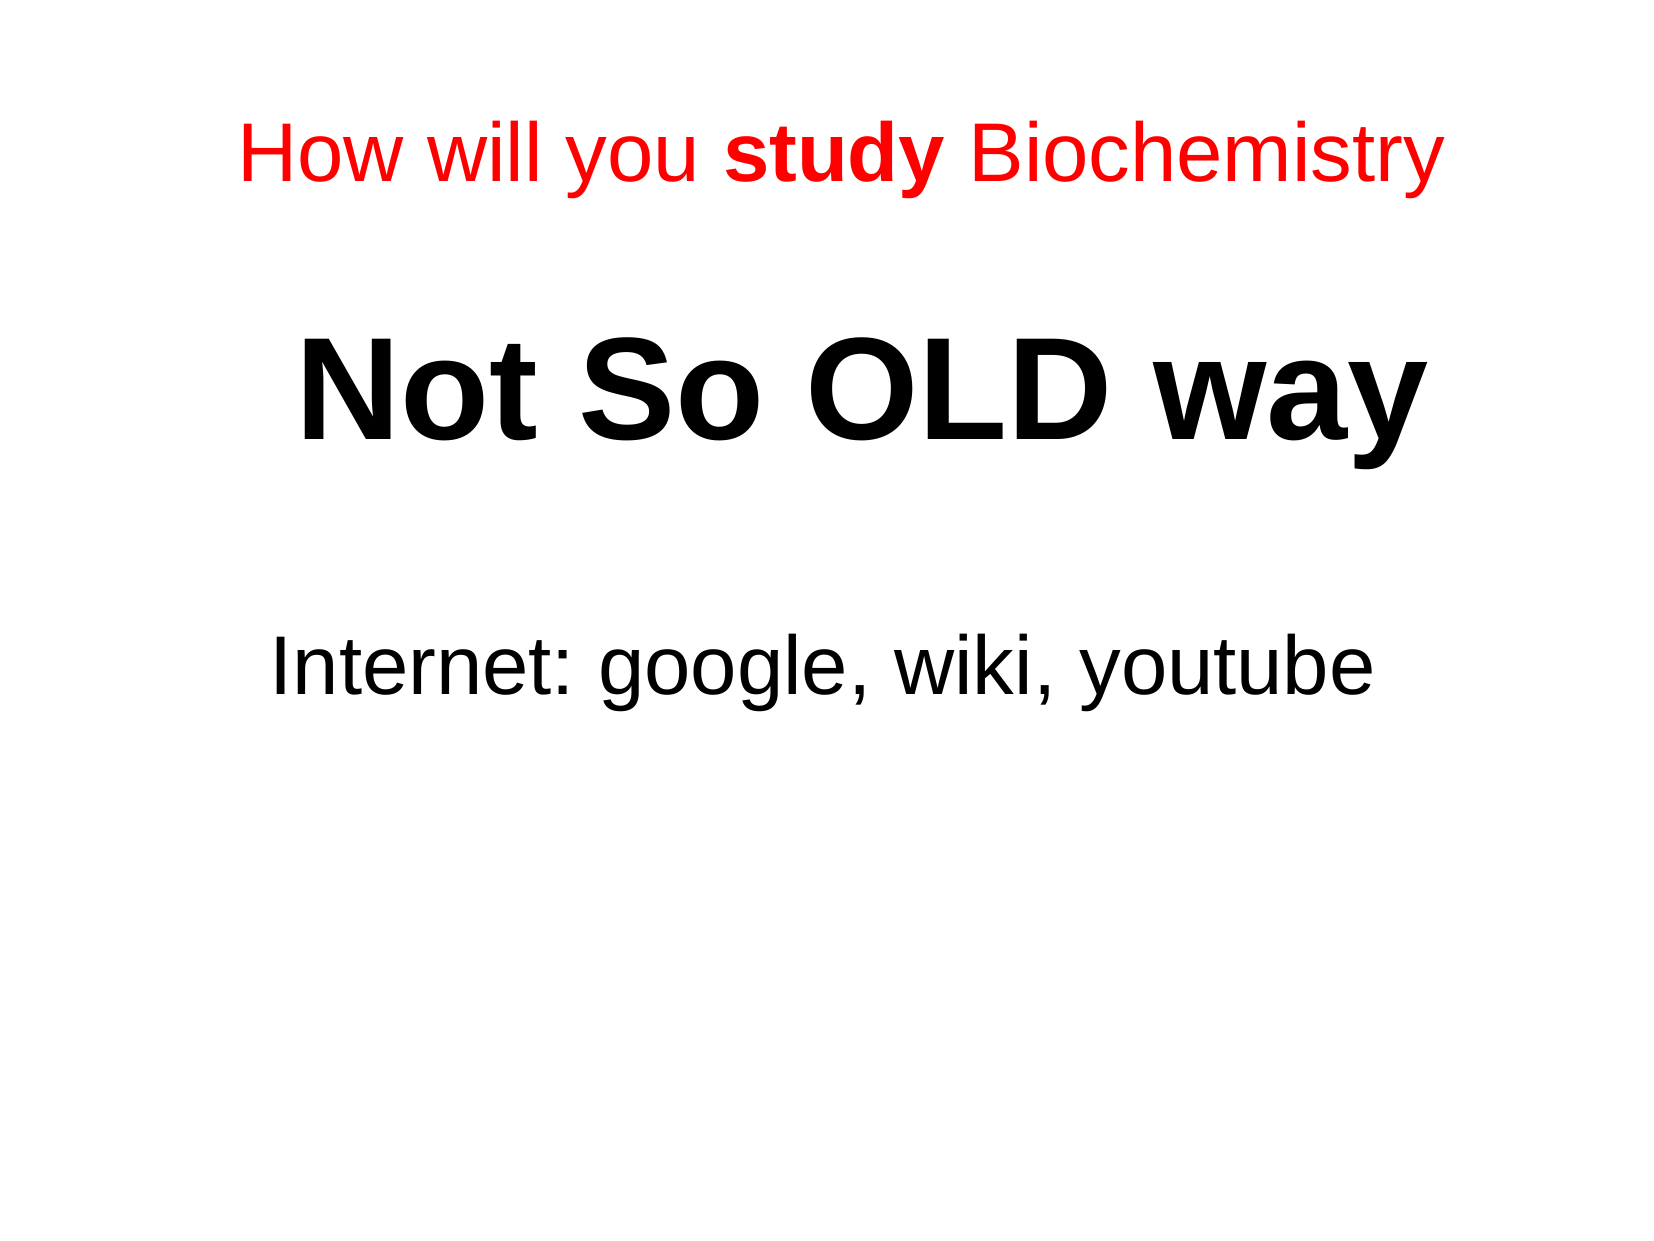

# How will you study Biochemistry
Not So OLD way
Internet: google, wiki, youtube